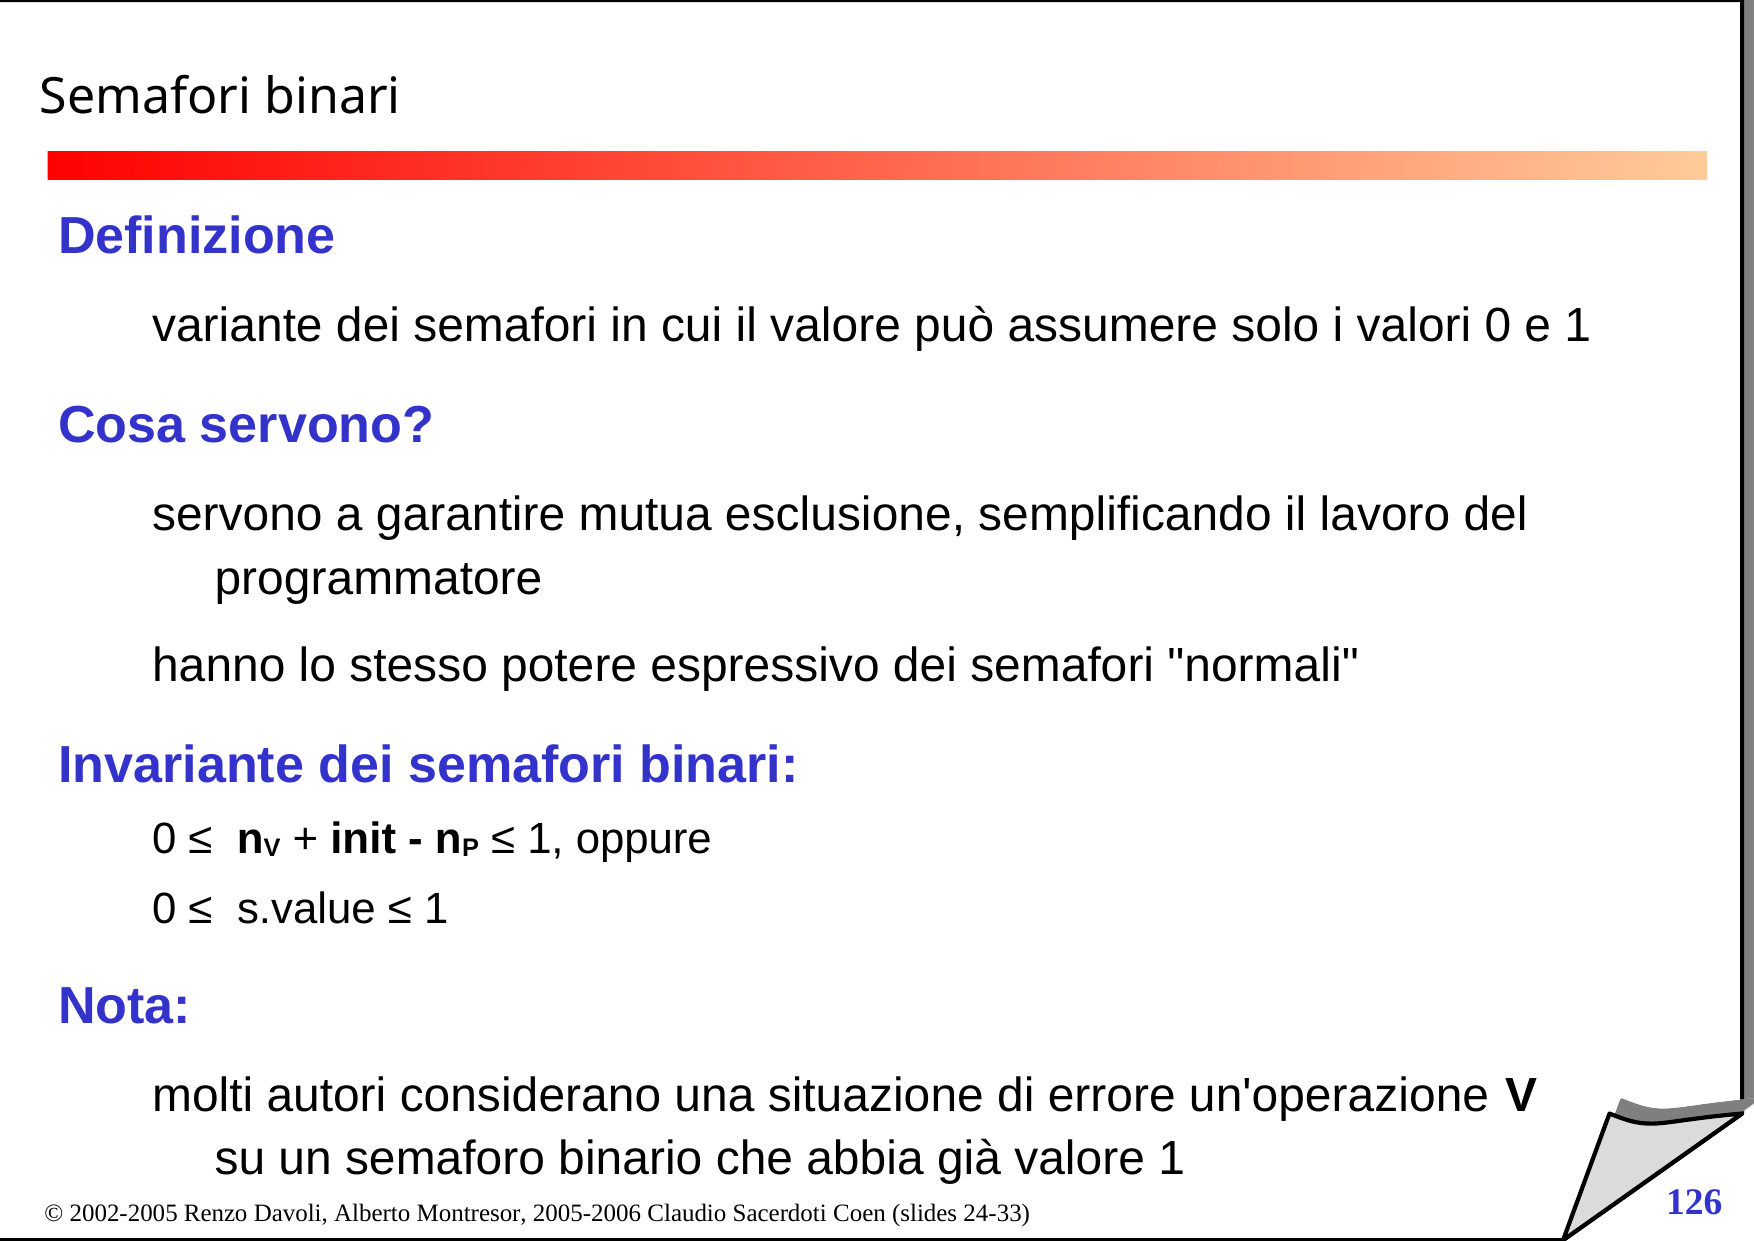

# Semafori binari
Definizione
variante dei semafori in cui il valore può assumere solo i valori 0 e 1
Cosa servono?
servono a garantire mutua esclusione, semplificando il lavoro del programmatore
hanno lo stesso potere espressivo dei semafori "normali"
Invariante dei semafori binari:
0 ≤ nV + init - nP ≤ 1, oppure
0 ≤ s.value ≤ 1
Nota:
molti autori considerano una situazione di errore un'operazione V
su un semaforo binario che abbia già valore 1